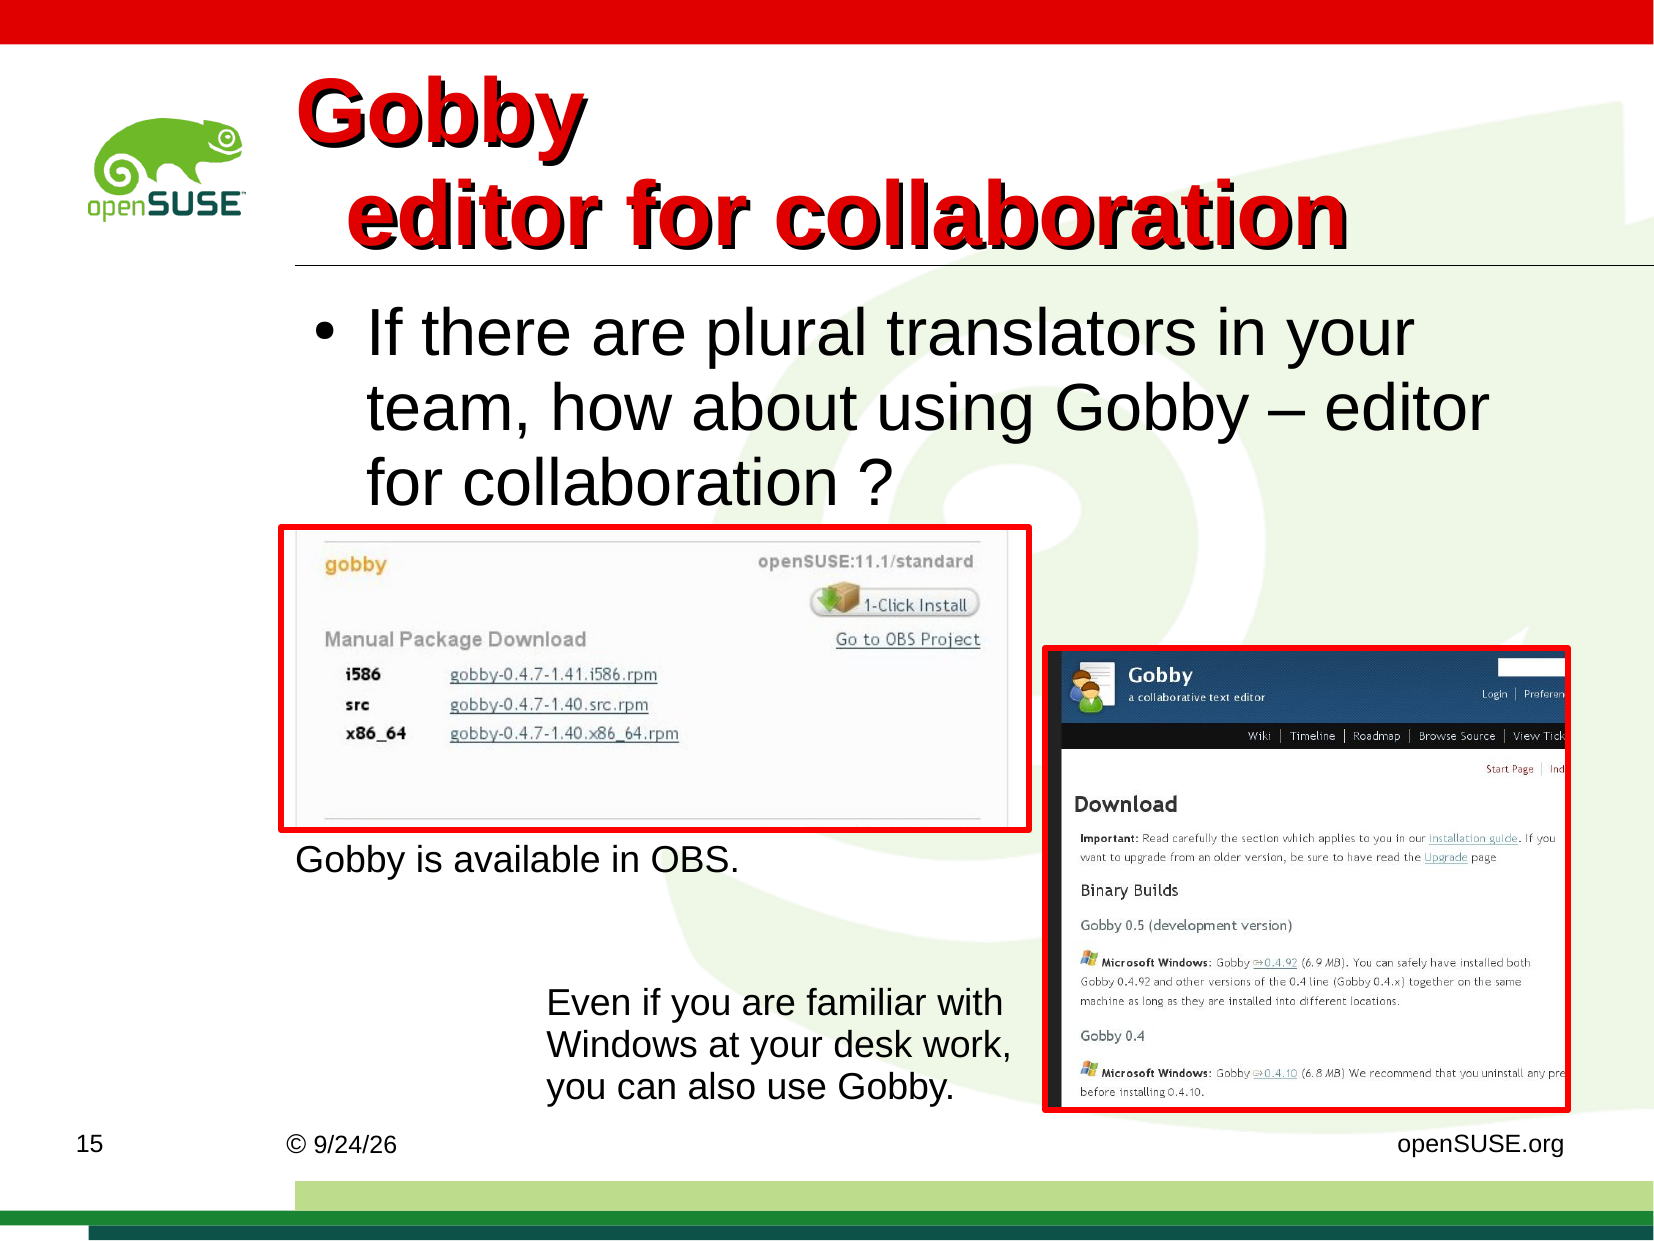

# Gobby editor for collaboration
If there are plural translators in your team, how about using Gobby – editor for collaboration ?
Gobby is available in OBS.
Even if you are familiar with Windows at your desk work, you can also use Gobby.
openSUSE.org